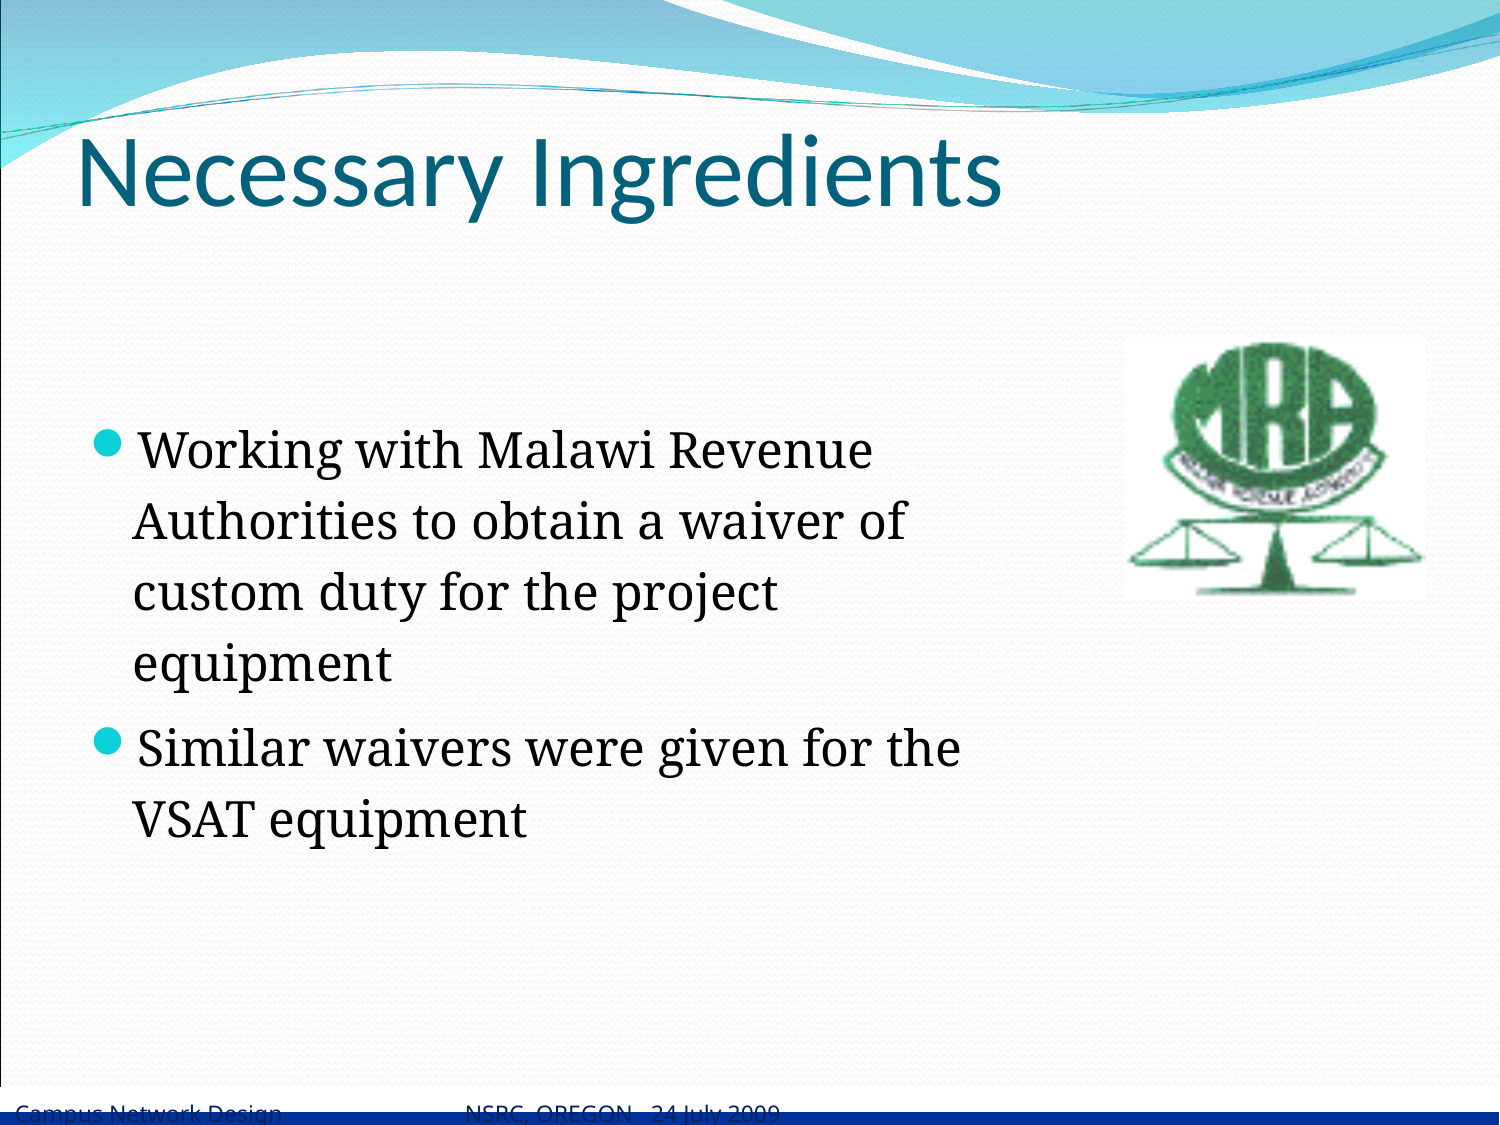

# Necessary Ingredients
Working with Malawi Revenue Authorities to obtain a waiver of custom duty for the project equipment
Similar waivers were given for the VSAT equipment